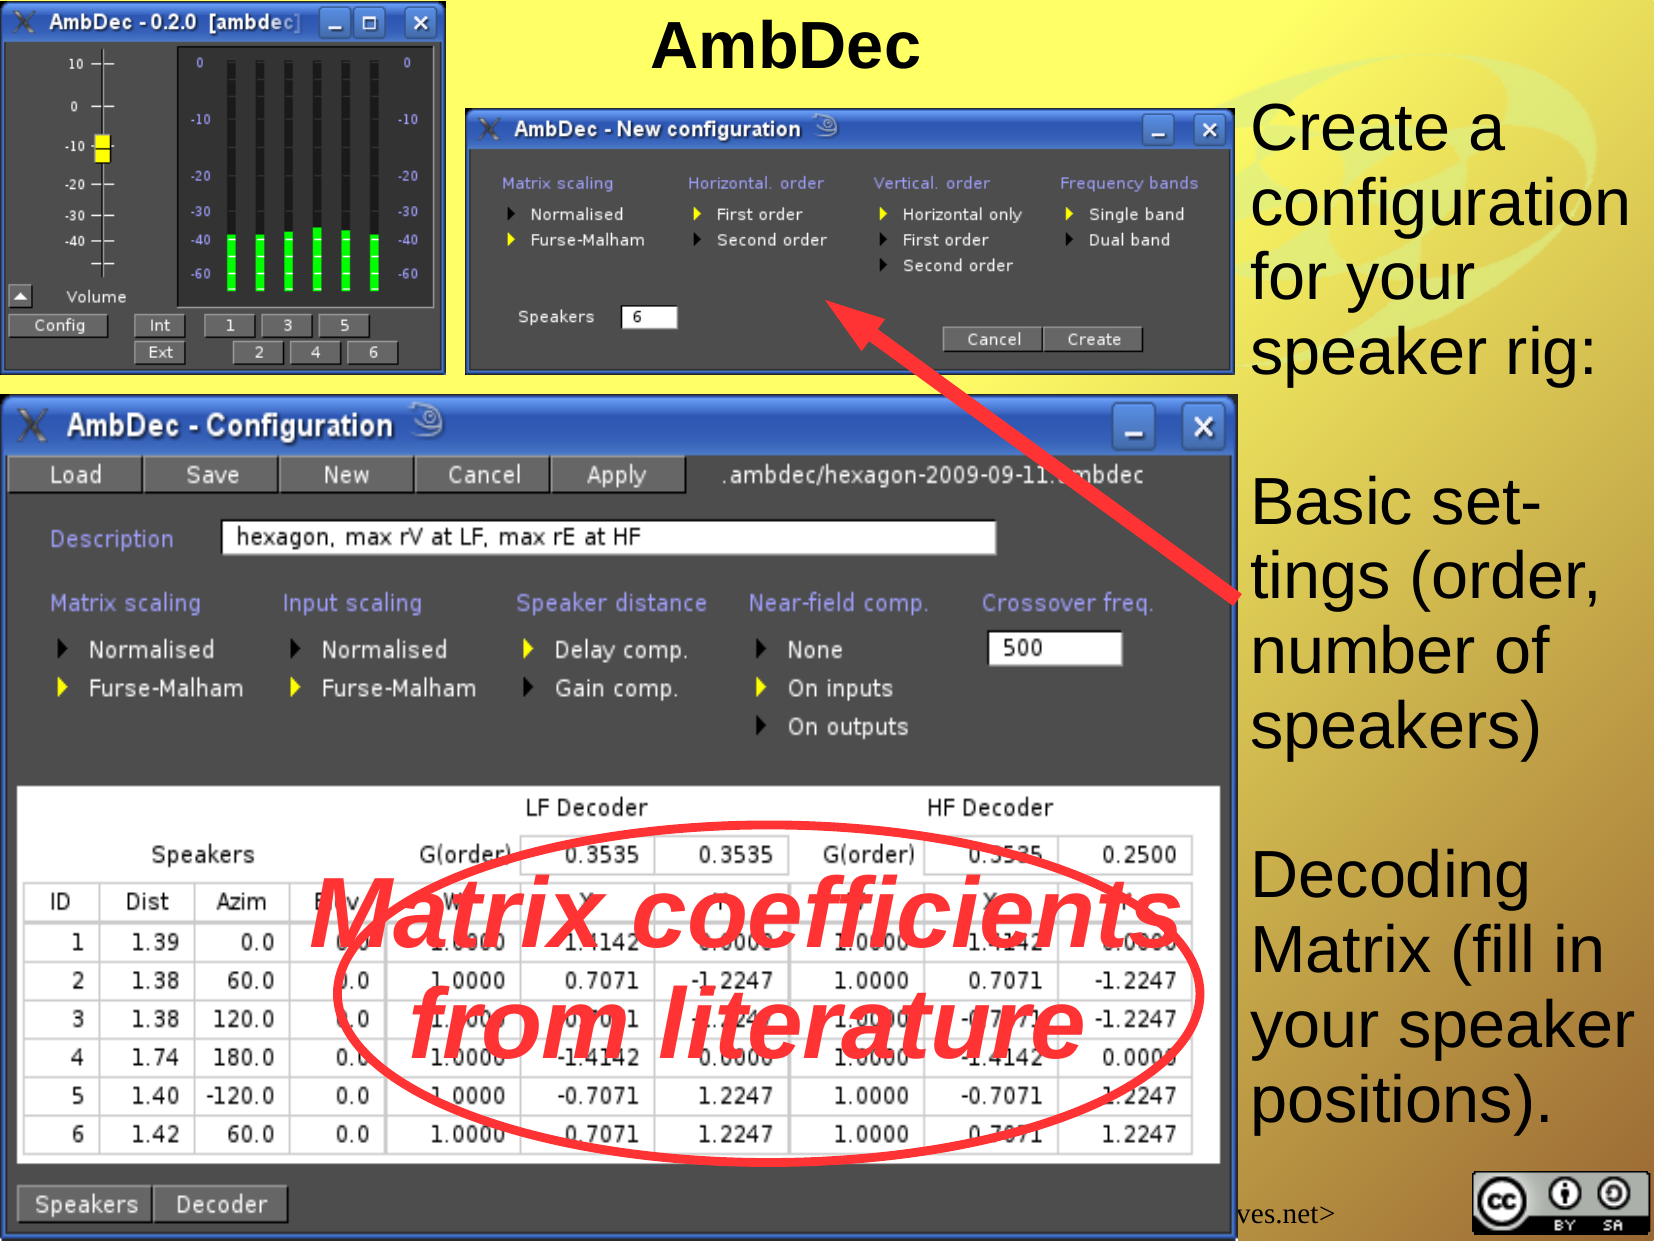

AmbDec
Create a configuration for your speaker rig:
Basic set-tings (order, number of speakers)
Decoding Matrix (fill in your speaker positions).
#
Matrix coefficients
from literature